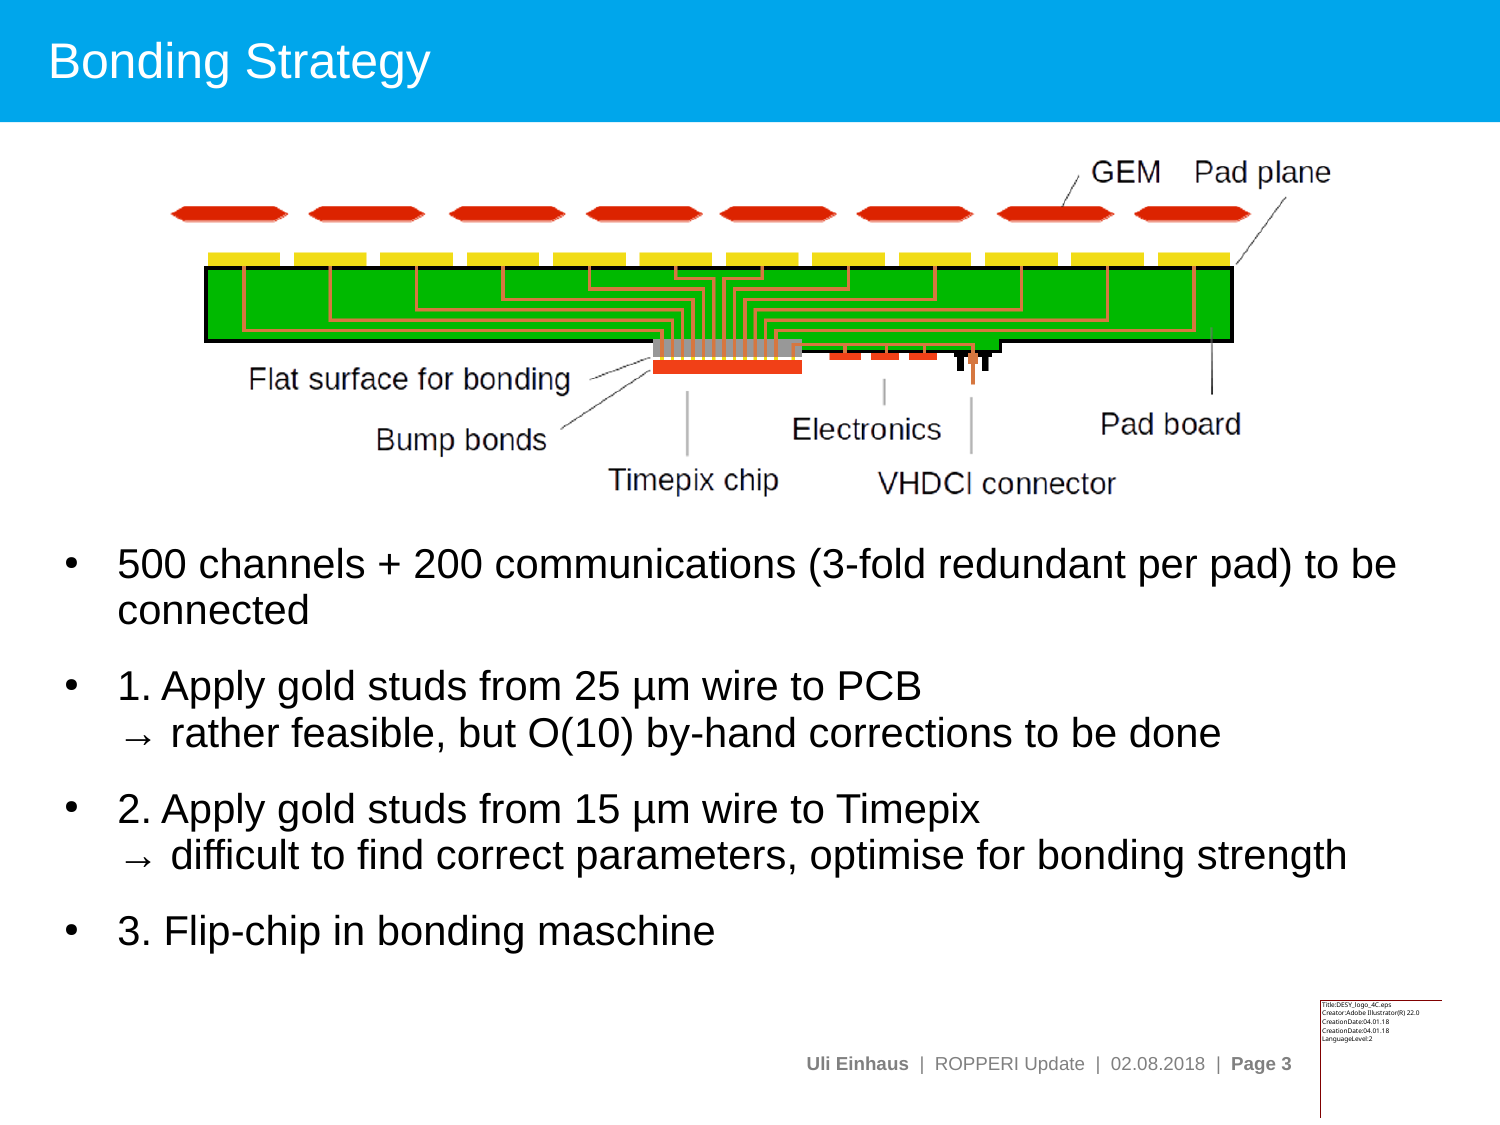

# Bonding Strategy
500 channels + 200 communications (3-fold redundant per pad) to be connected
1. Apply gold studs from 25 µm wire to PCB
→ rather feasible, but O(10) by-hand corrections to be done
2. Apply gold studs from 15 µm wire to Timepix
→ difficult to find correct parameters, optimise for bonding strength
3. Flip-chip in bonding maschine